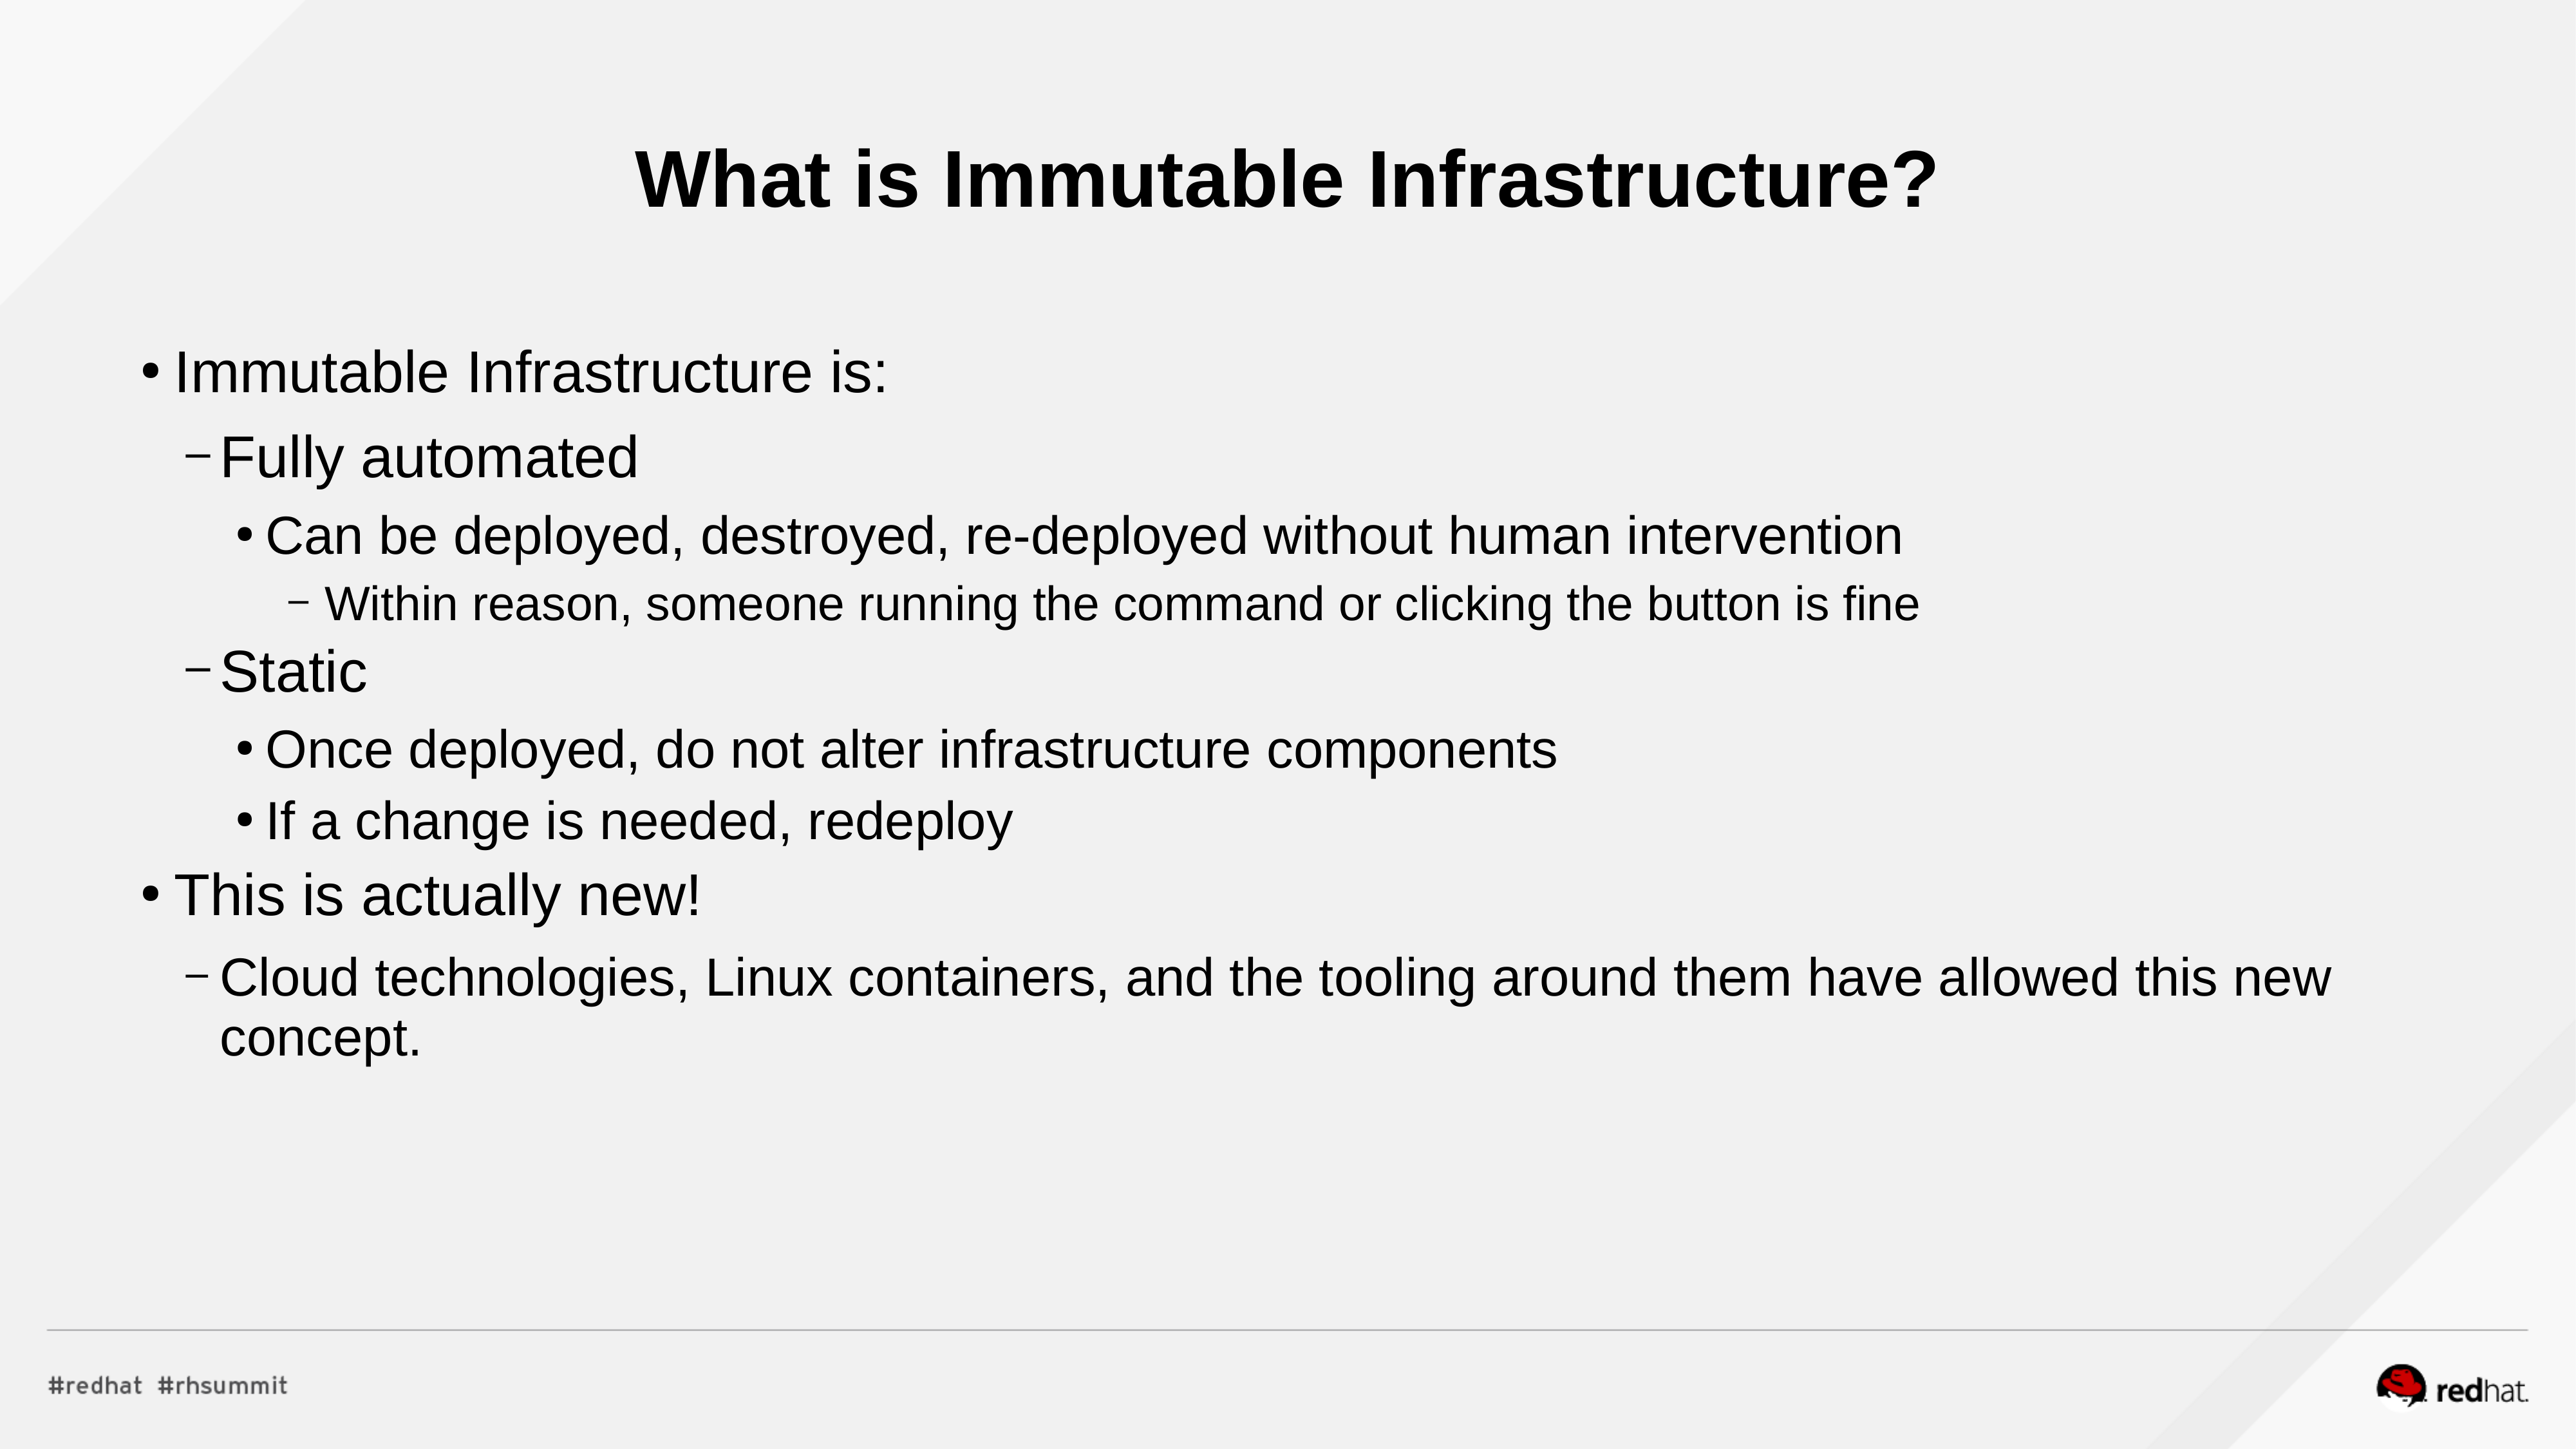

# What is Immutable Infrastructure?
Immutable Infrastructure is:
Fully automated
Can be deployed, destroyed, re-deployed without human intervention
 Within reason, someone running the command or clicking the button is fine
Static
Once deployed, do not alter infrastructure components
If a change is needed, redeploy
This is actually new!
Cloud technologies, Linux containers, and the tooling around them have allowed this new concept.